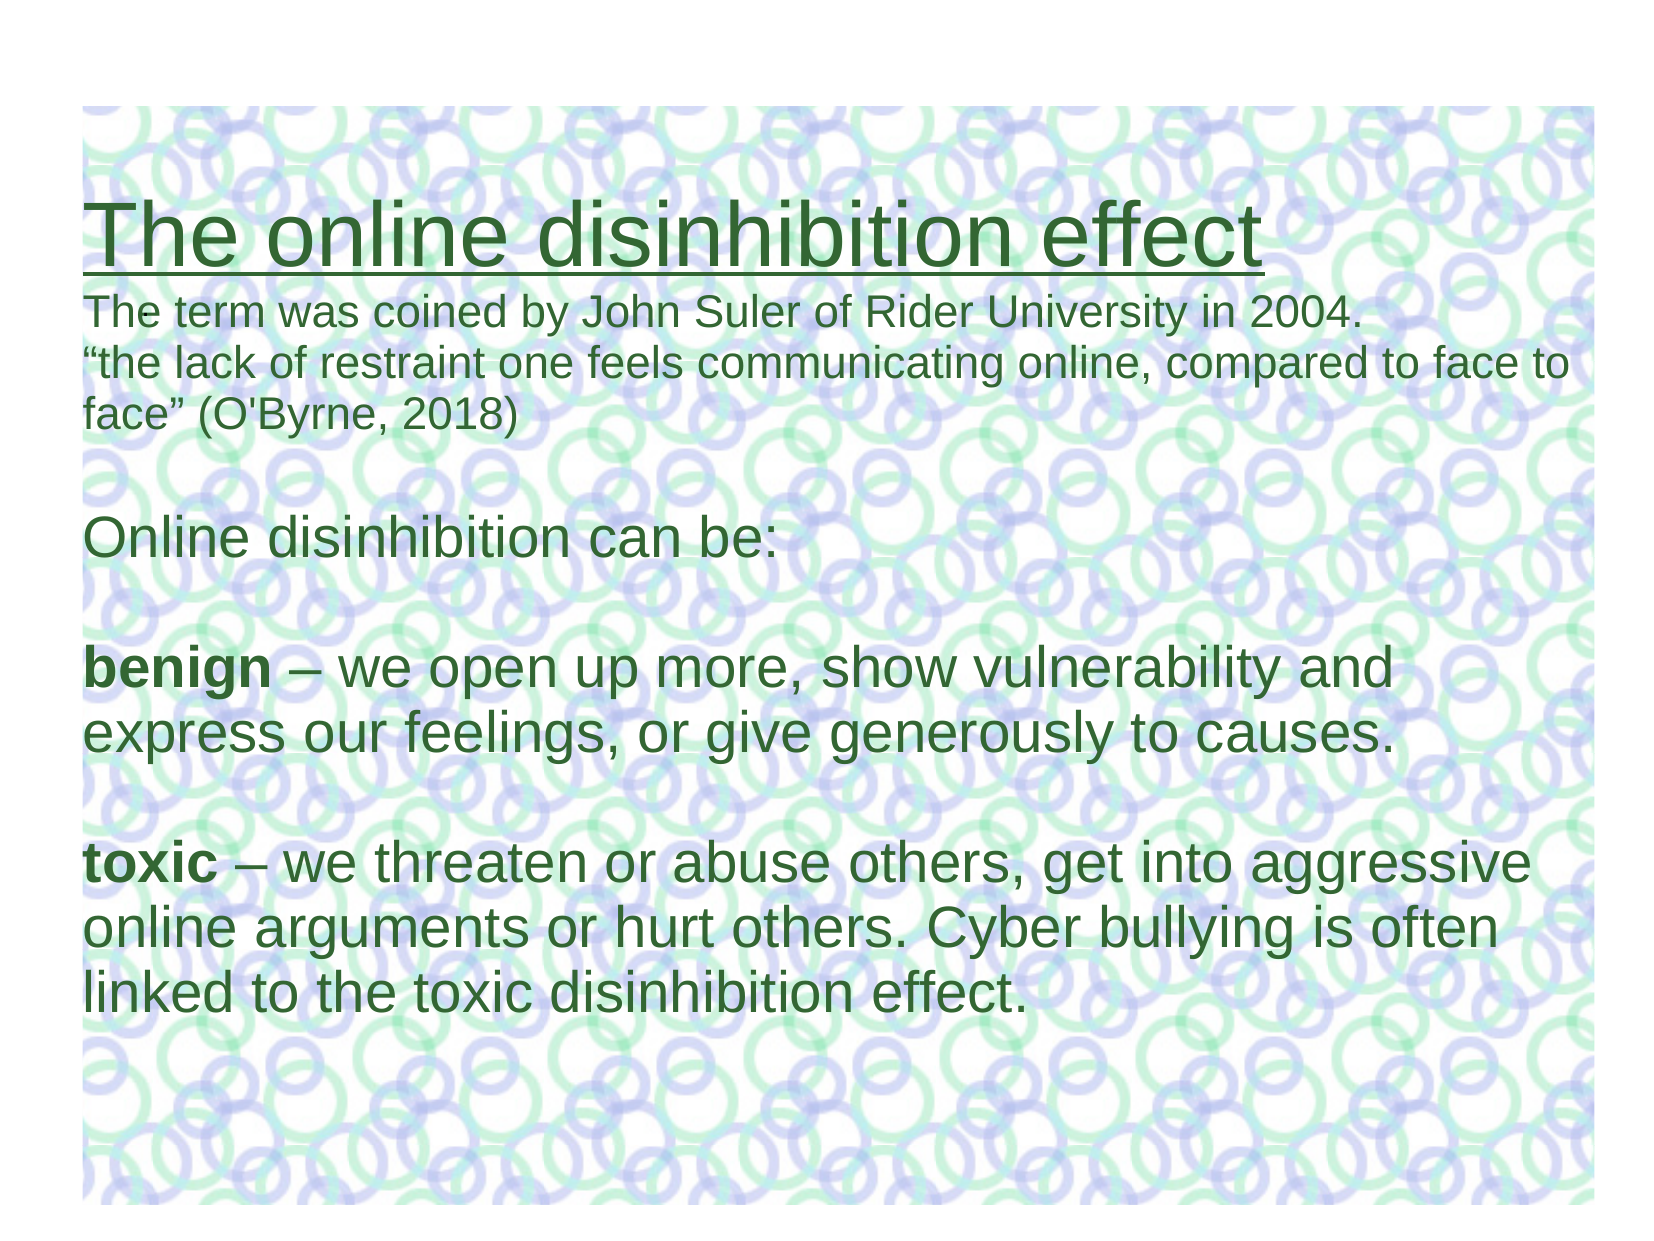

# The online disinhibition effect The term was coined by John Suler of Rider University in 2004. “the lack of restraint one feels communicating online, compared to face to face” (O'Byrne, 2018) Online disinhibition can be: benign – we open up more, show vulnerability and express our feelings, or give generously to causes. toxic – we threaten or abuse others, get into aggressive online arguments or hurt others. Cyber bullying is often linked to the toxic disinhibition effect.
.